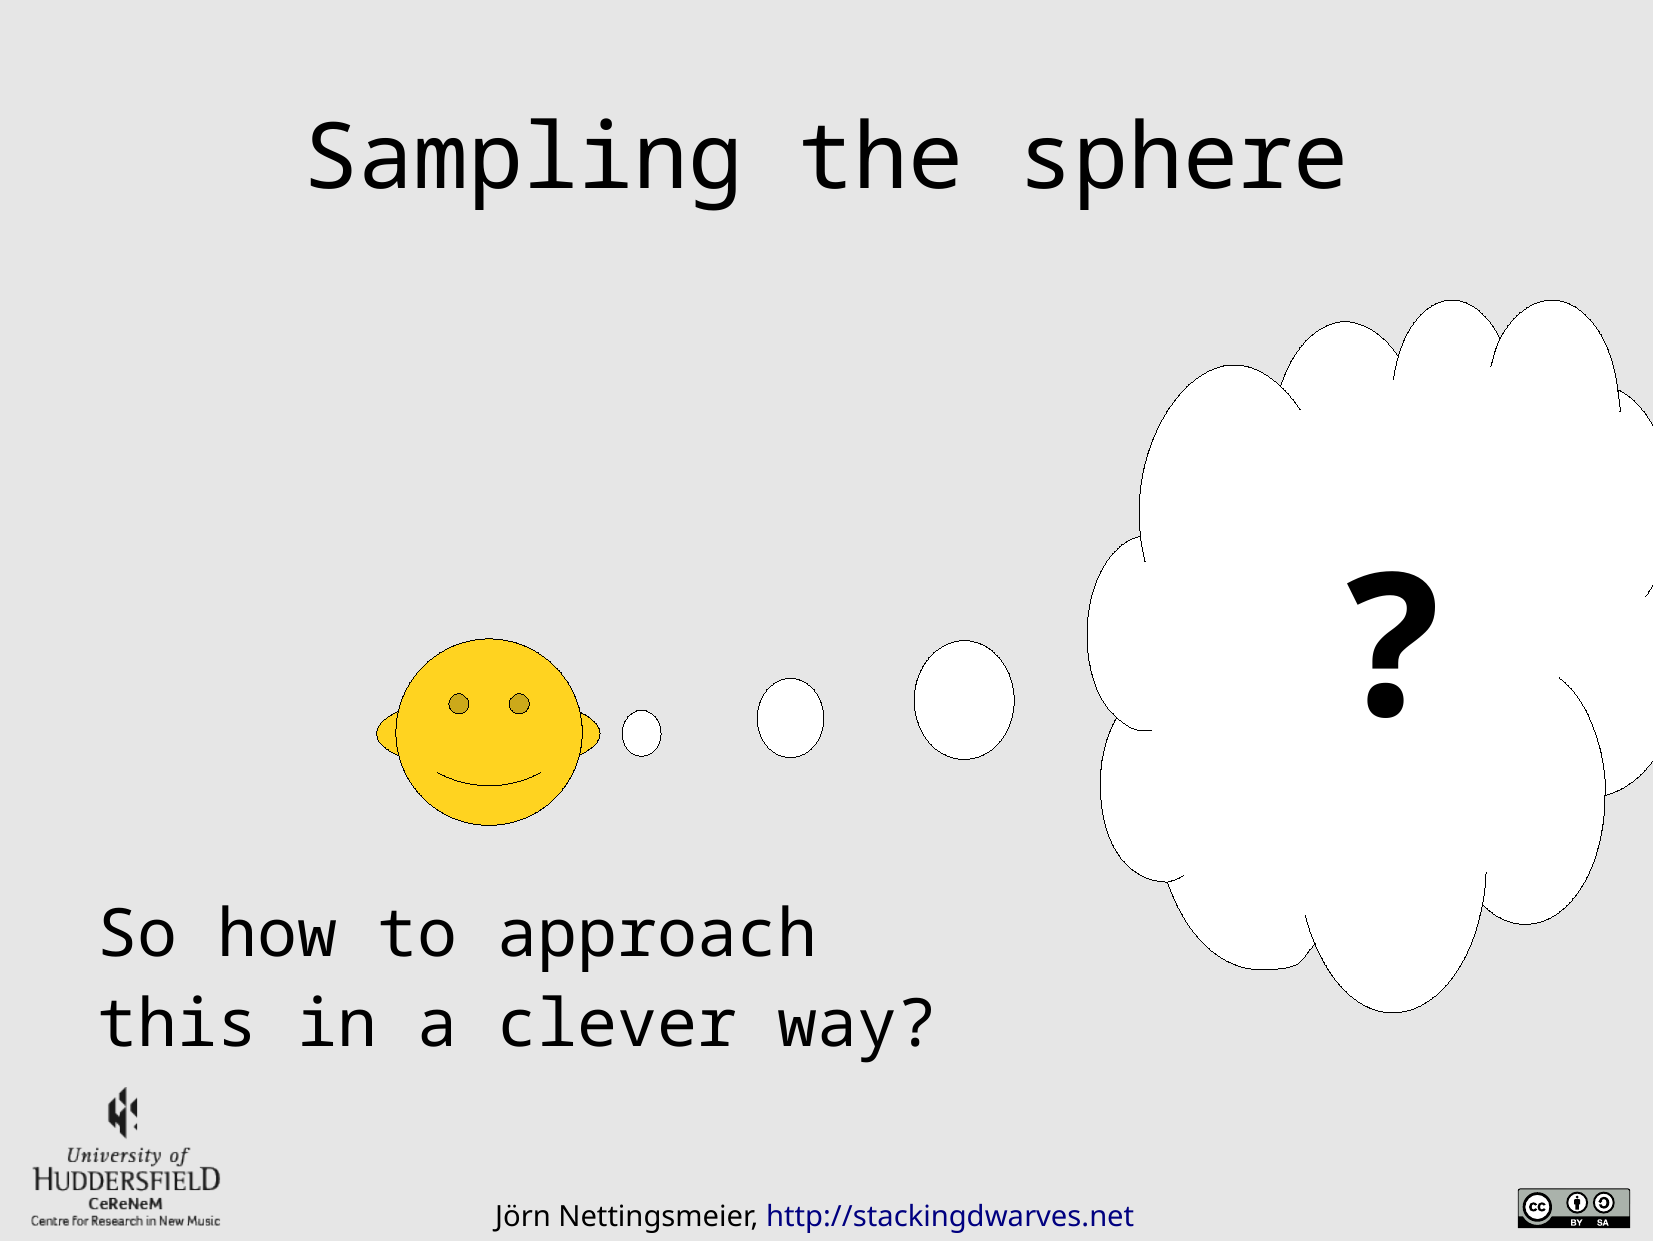

# Sampling the sphere
?
So how to approach
this in a clever way?